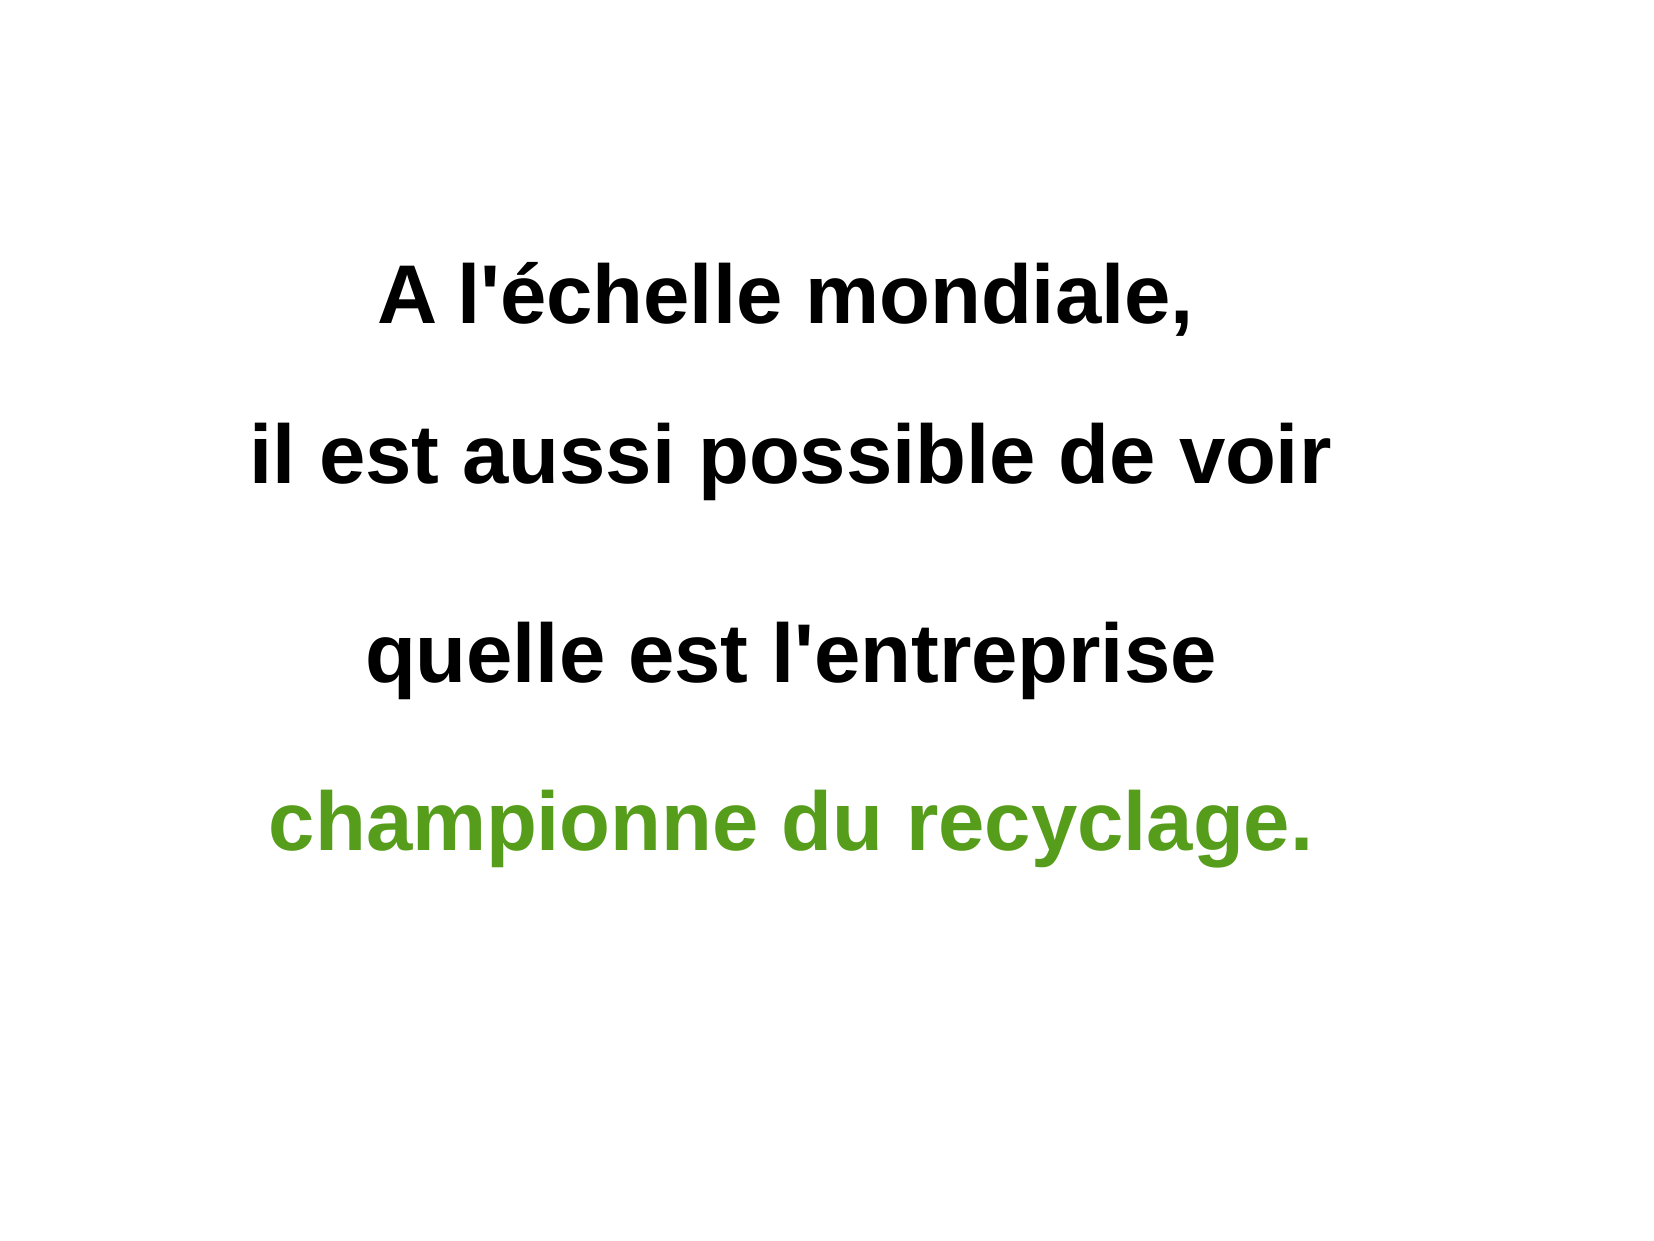

A l'échelle mondiale,
il est aussi possible de voir
quelle est l'entreprise
championne du recyclage.